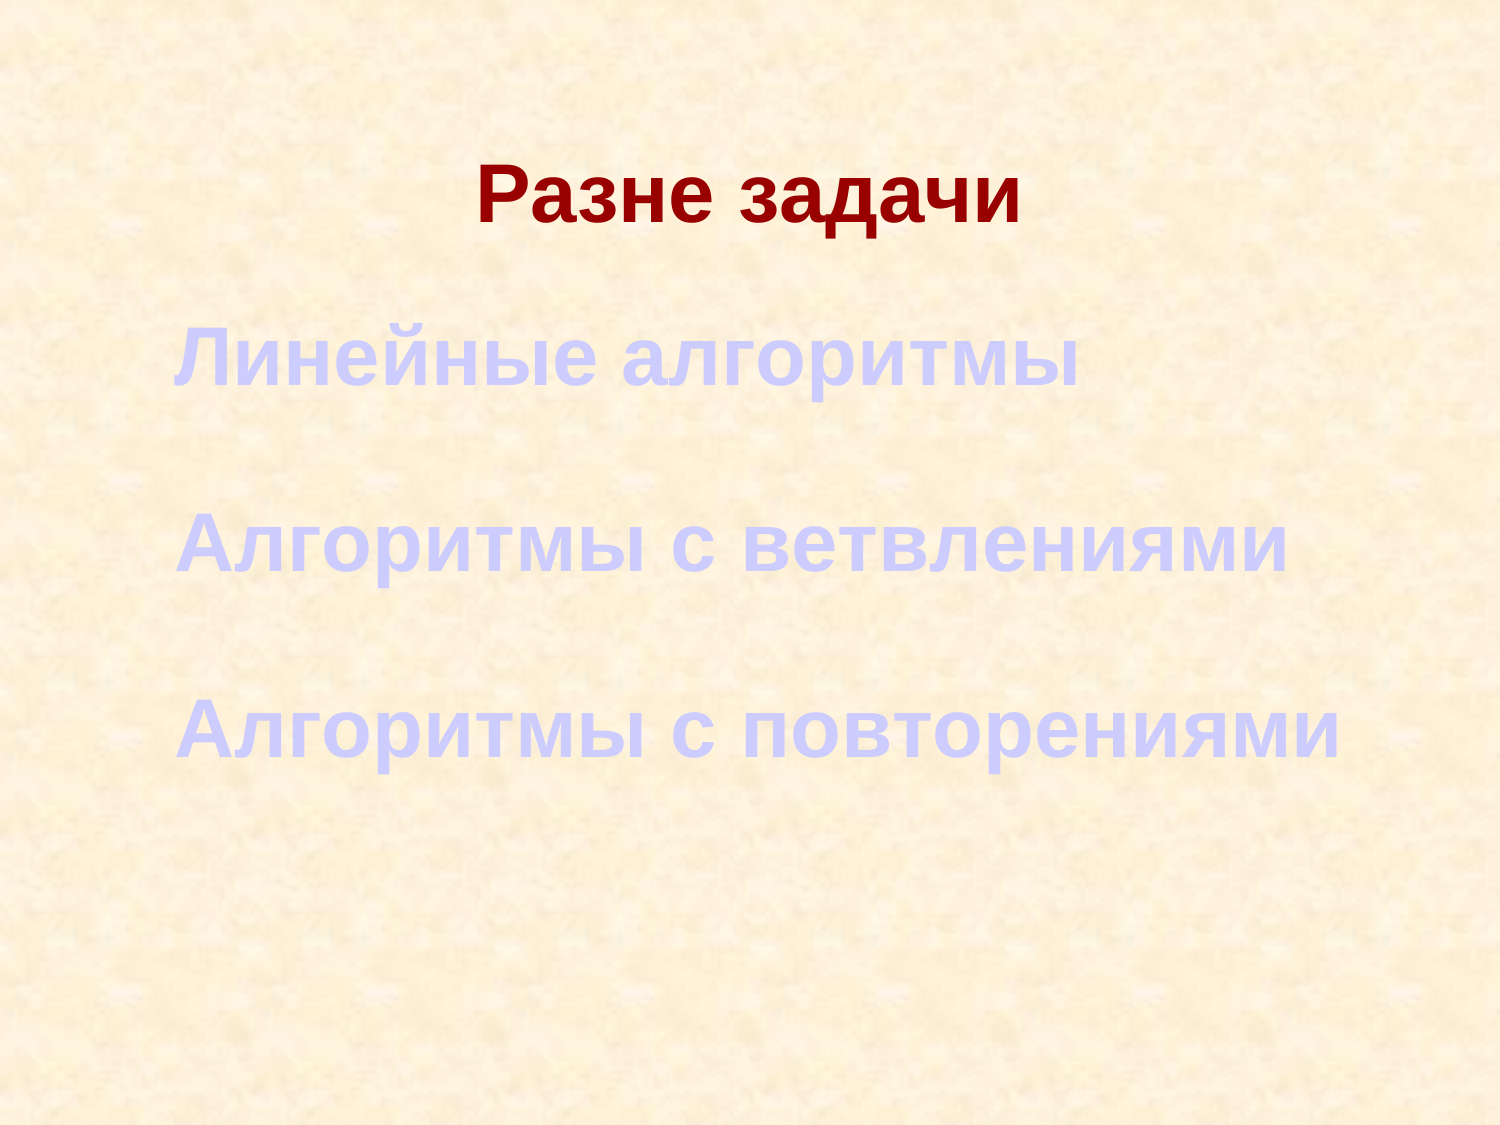

Разне задачи
Линейные алгоритмы
Алгоритмы с ветвлениями
Алгоритмы с повторениями